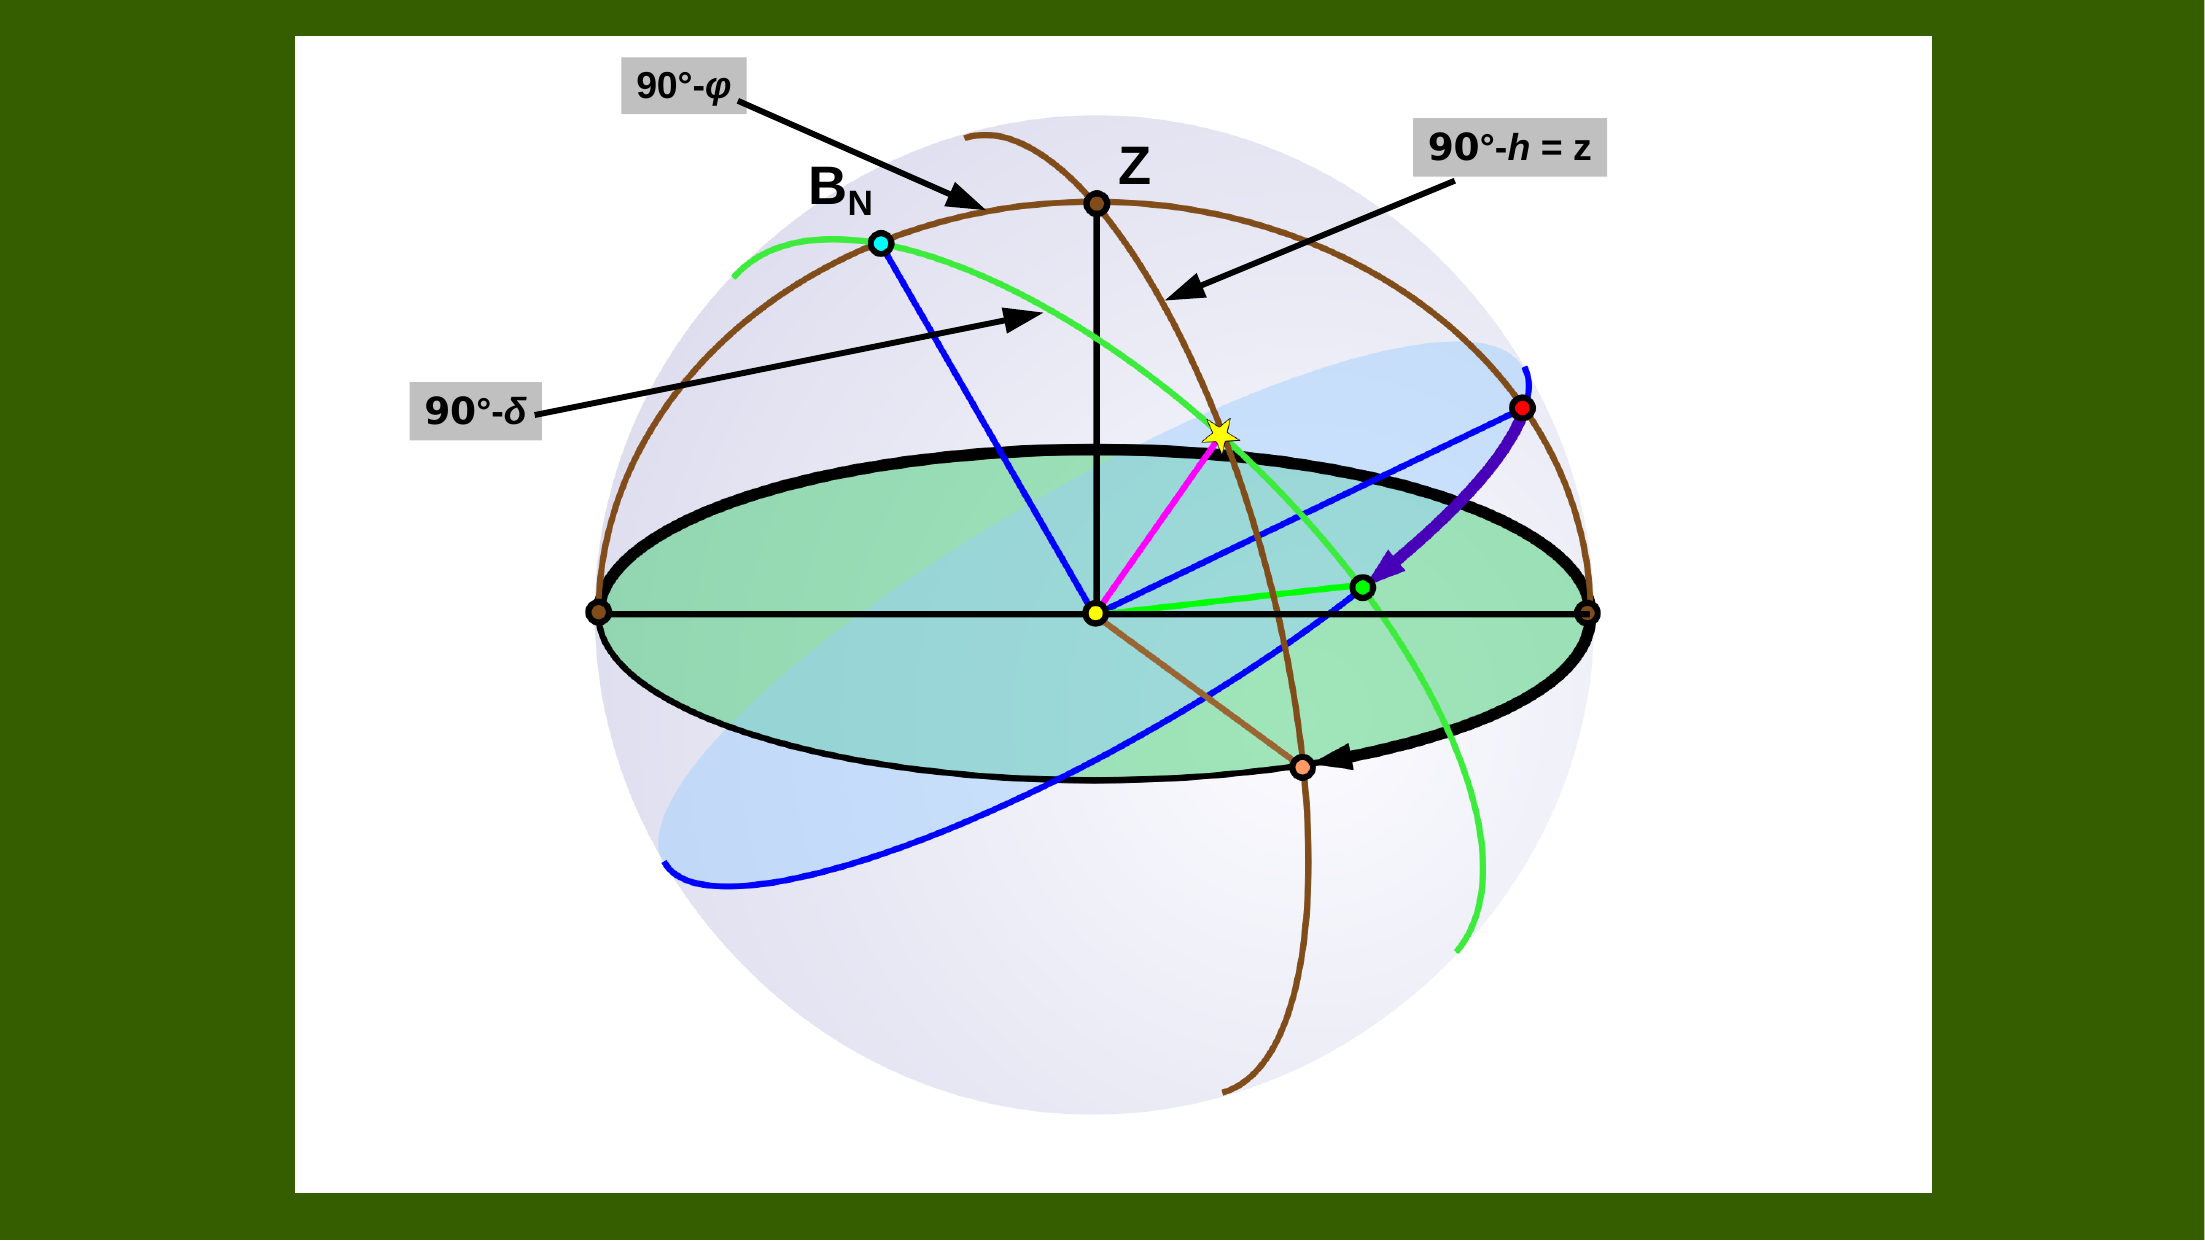

90°-φ
90°-h = z
Z
BN
90°-δ